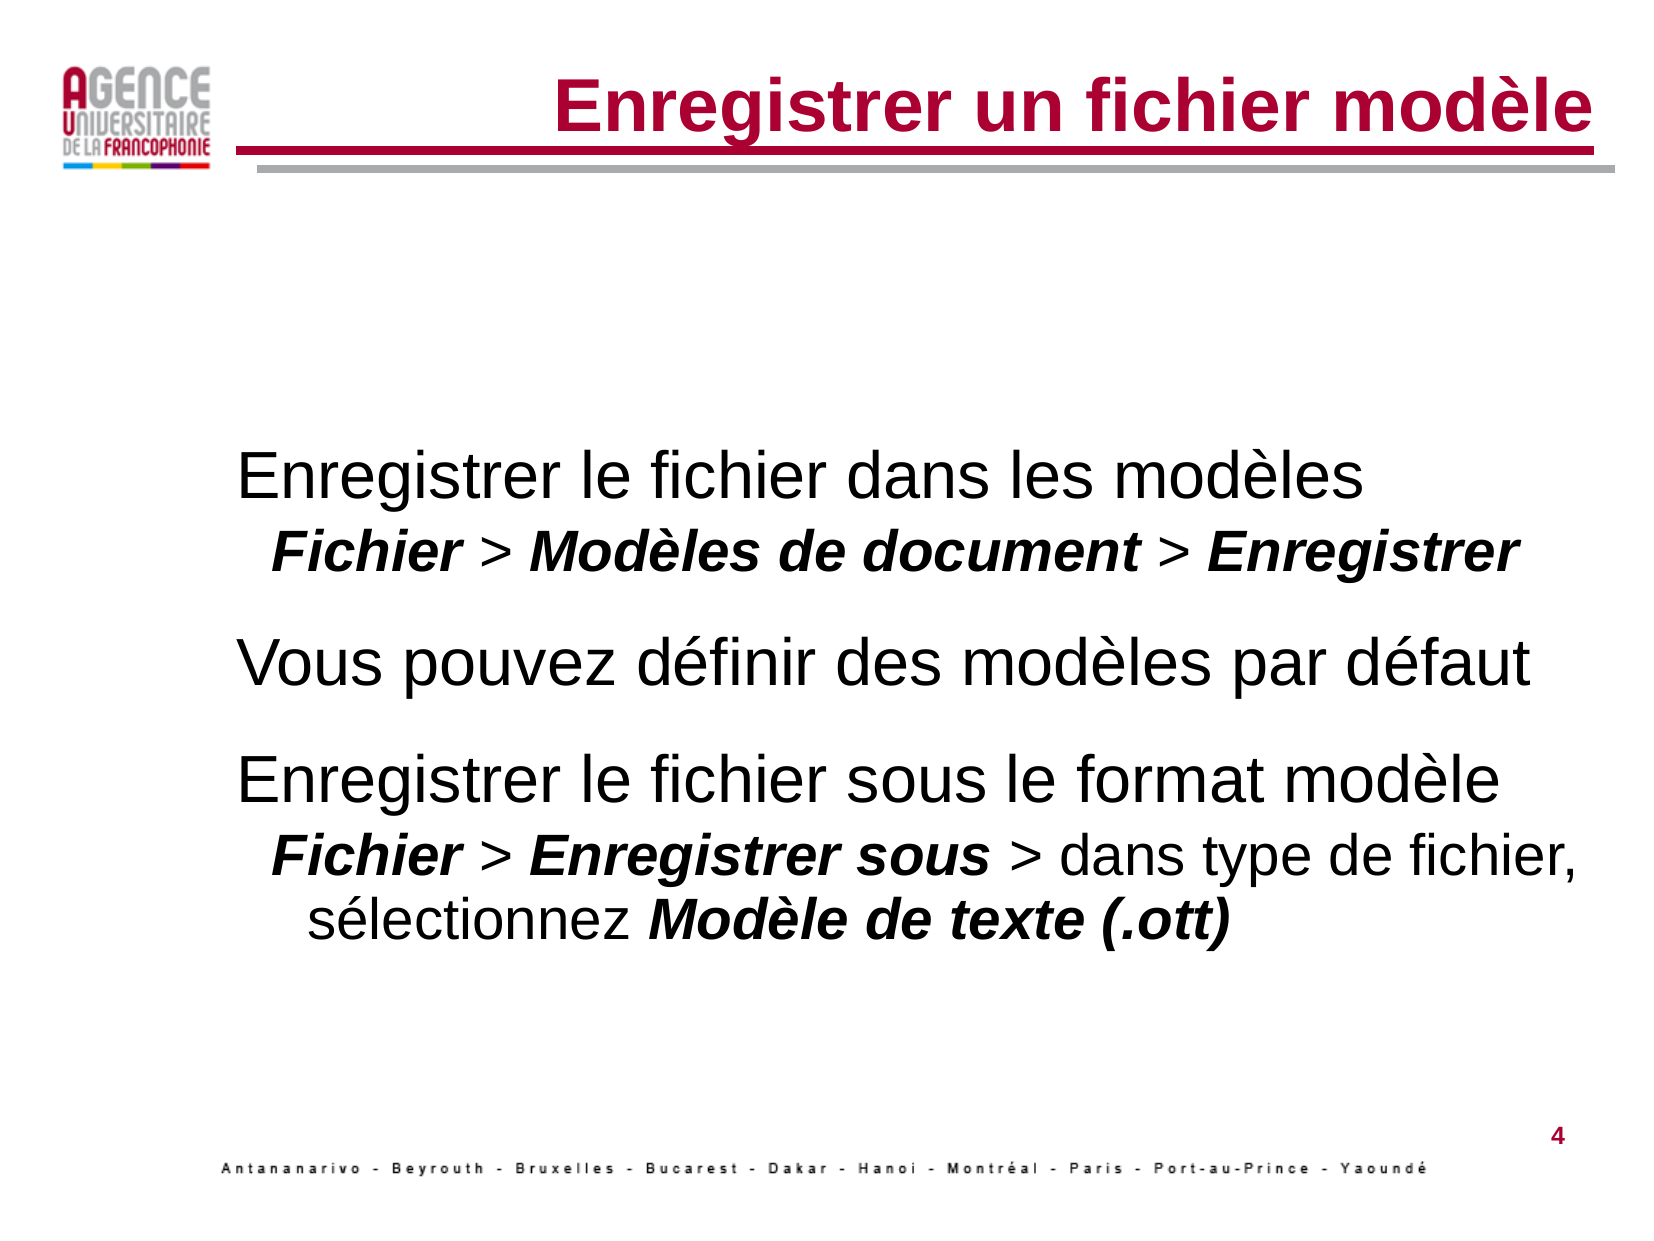

# Enregistrer un fichier modèle
Enregistrer le fichier dans les modèles
Fichier > Modèles de document > Enregistrer
Vous pouvez définir des modèles par défaut
Enregistrer le fichier sous le format modèle
Fichier > Enregistrer sous > dans type de fichier, sélectionnez Modèle de texte (.ott)
4